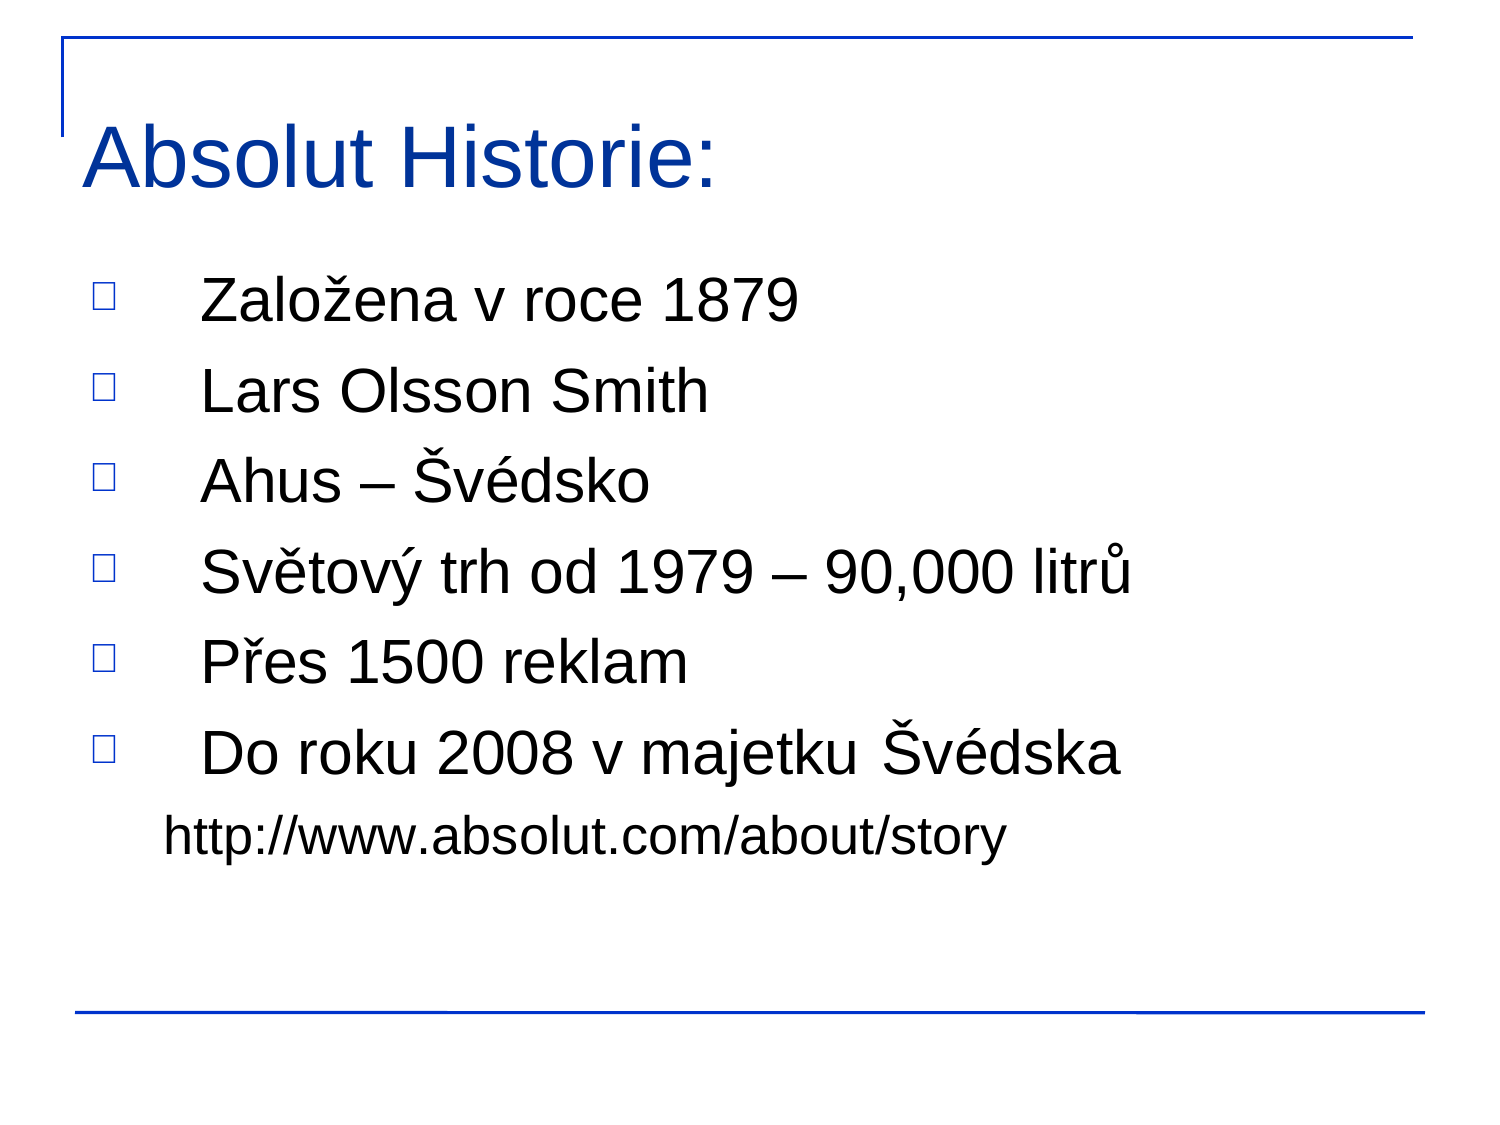

# Absolut Historie:
Založena v roce 1879
Lars Olsson Smith
Ahus – Švédsko
Světový trh od 1979 – 90,000 litrů
Přes 1500 reklam
Do roku 2008 v majetku 	Švédska
http://www.absolut.com/about/story